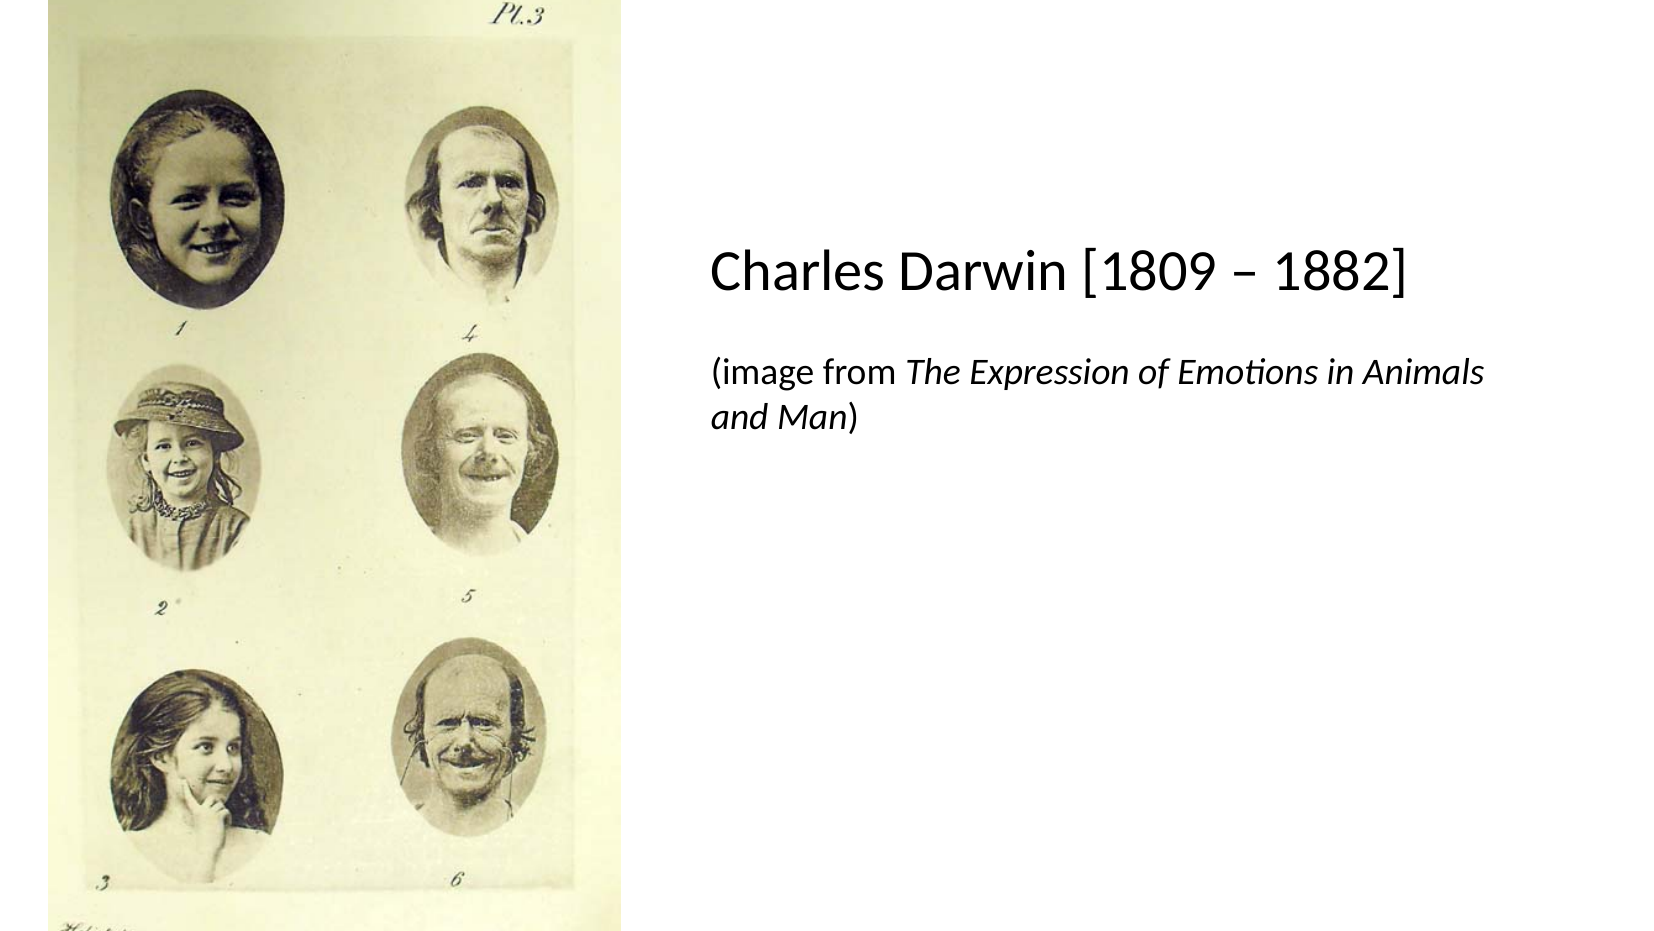

Charles Darwin [1809 – 1882]
(image from The Expression of Emotions in Animals and Man)